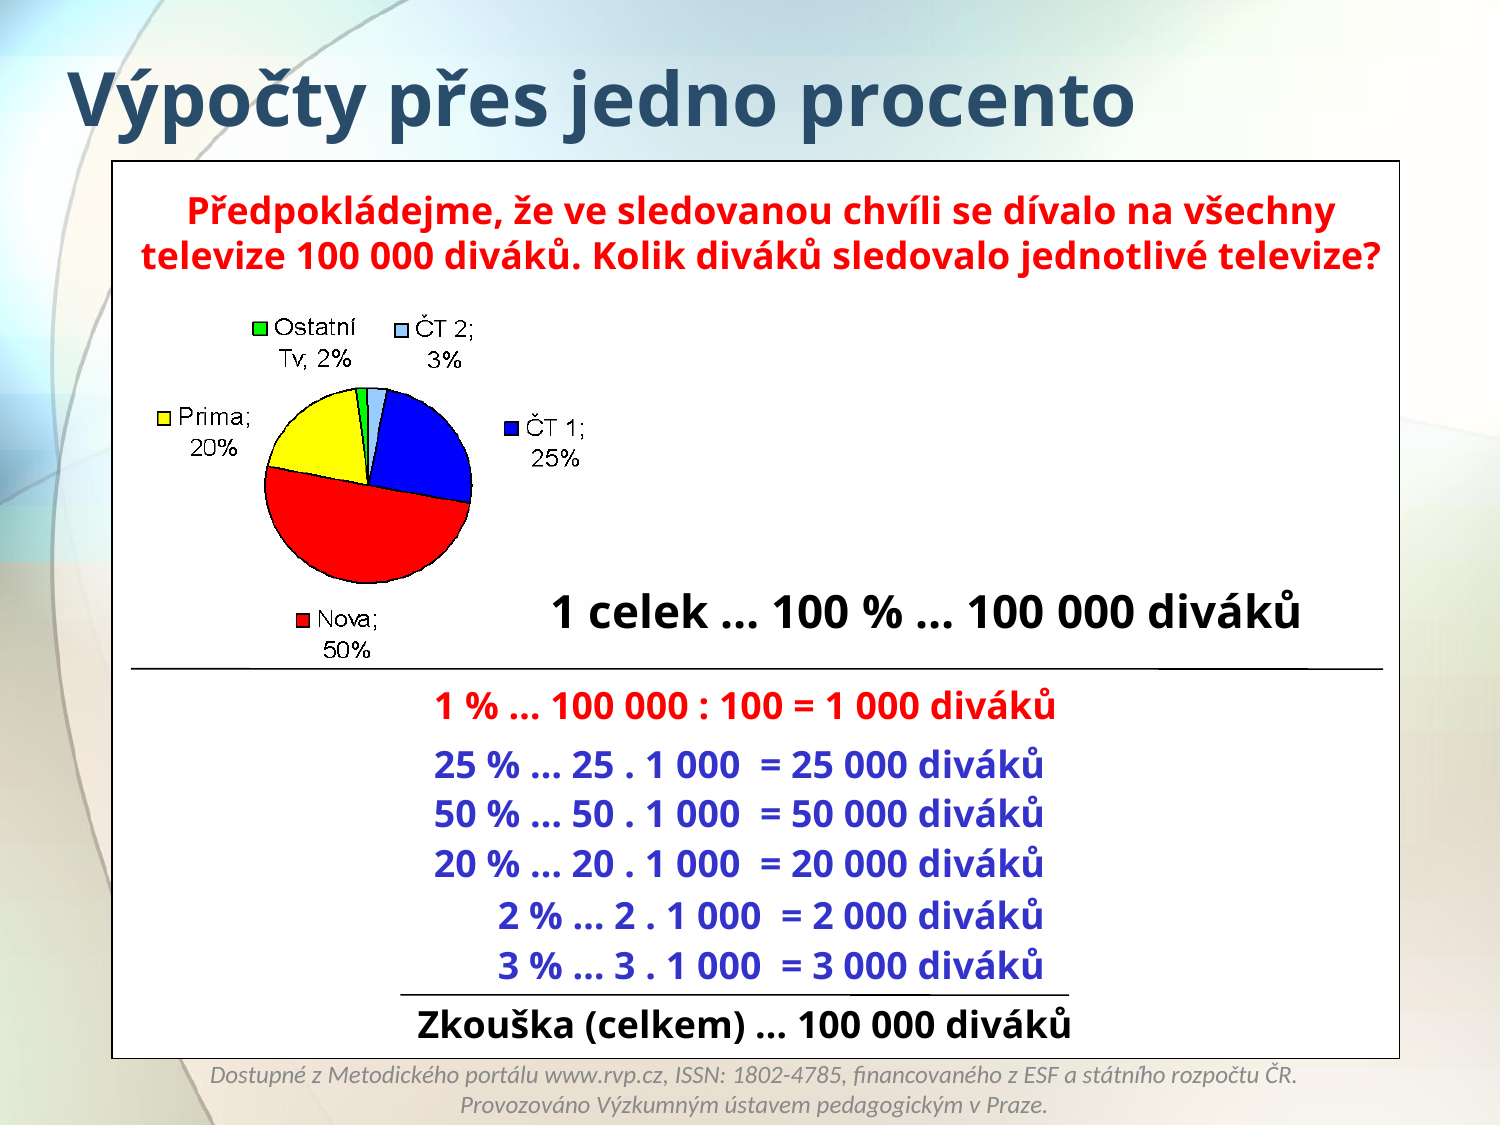

Výpočty přes jedno procento
Předpokládejme, že ve sledovanou chvíli se dívalo na všechny televize 100 000 diváků. Kolik diváků sledovalo jednotlivé televize?
1 celek … 100 % … 100 000 diváků
1 % … 100 000 : 100 = 1 000 diváků
25 % … 25 . 1 000 = 25 000 diváků
50 % … 50 . 1 000 = 50 000 diváků
20 % … 20 . 1 000 = 20 000 diváků
2 % … 2 . 1 000 = 2 000 diváků
3 % … 3 . 1 000 = 3 000 diváků
Zkouška (celkem) … 100 000 diváků